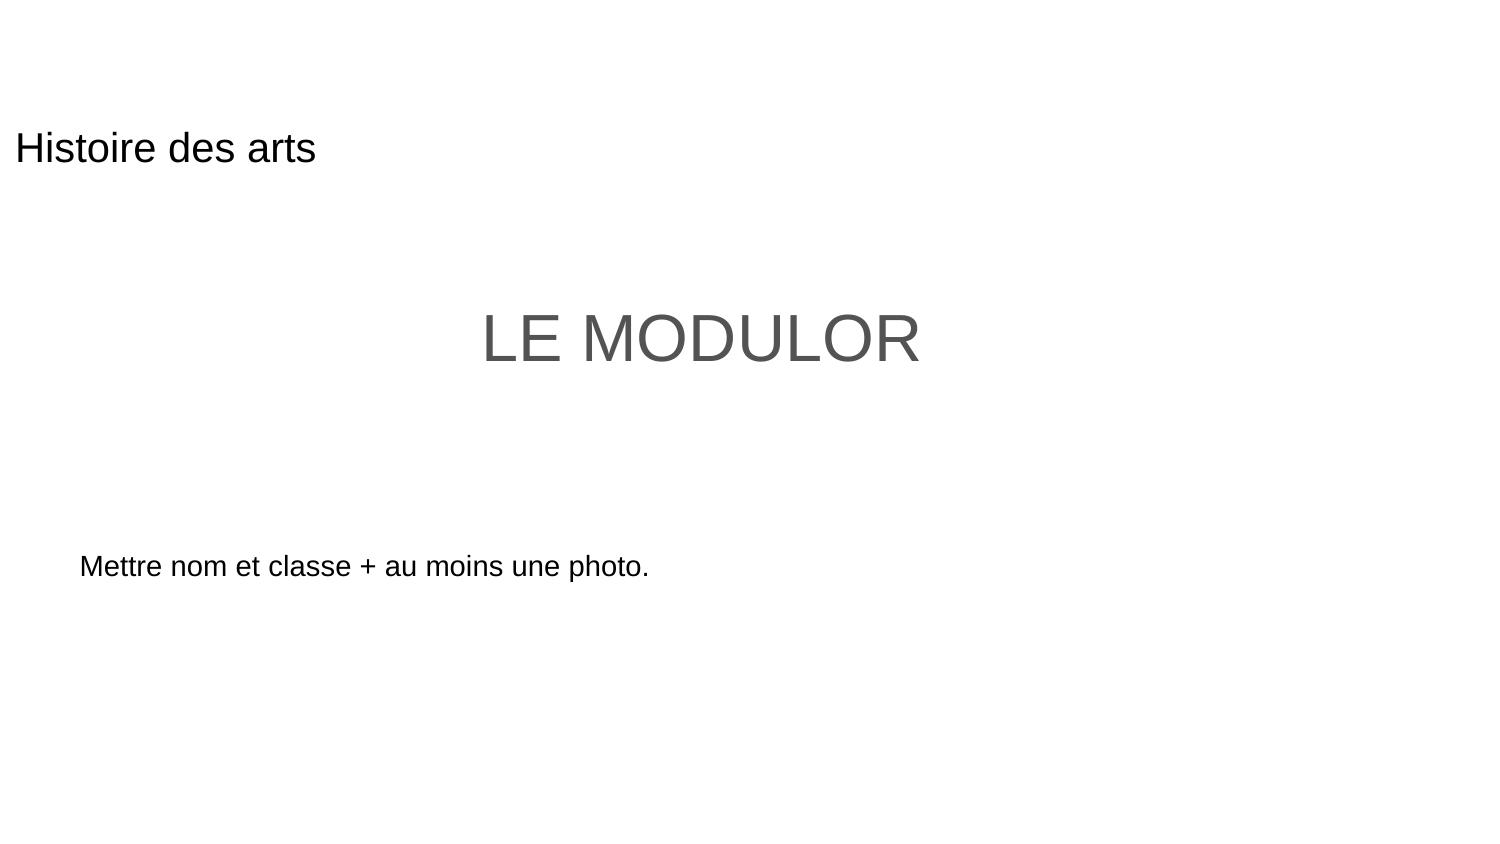

# Histoire des arts
LE MODULOR
Mettre nom et classe + au moins une photo.